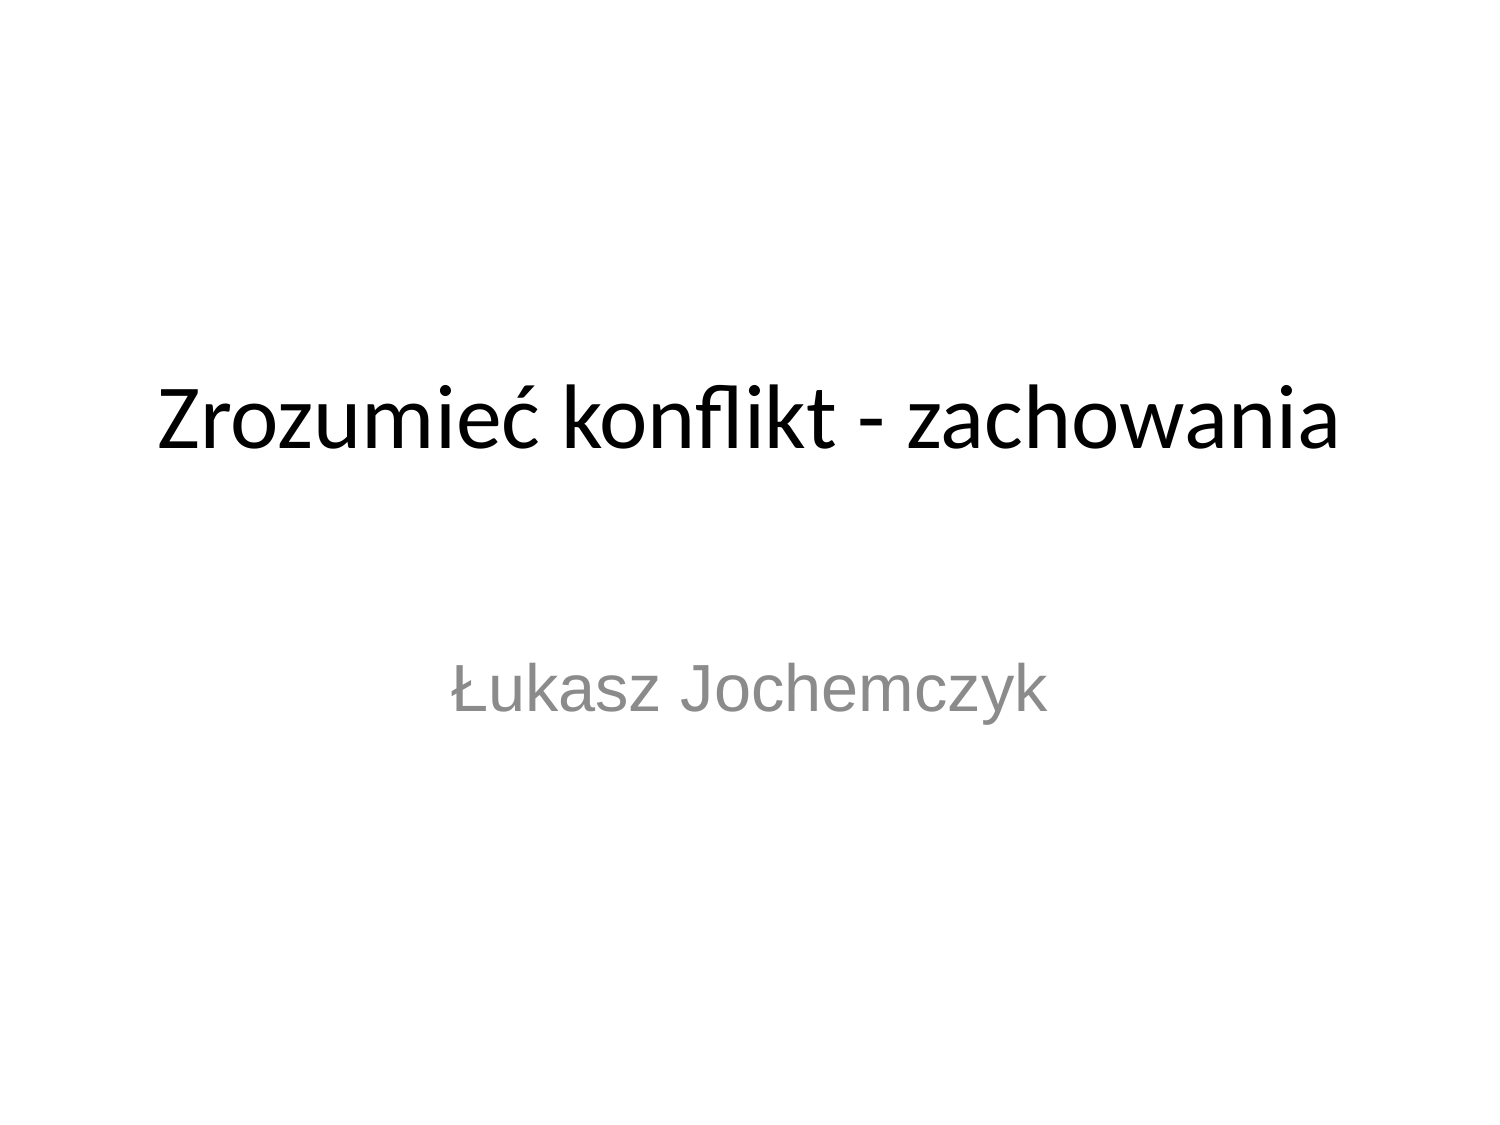

# Zrozumieć konflikt - zachowania
Łukasz Jochemczyk